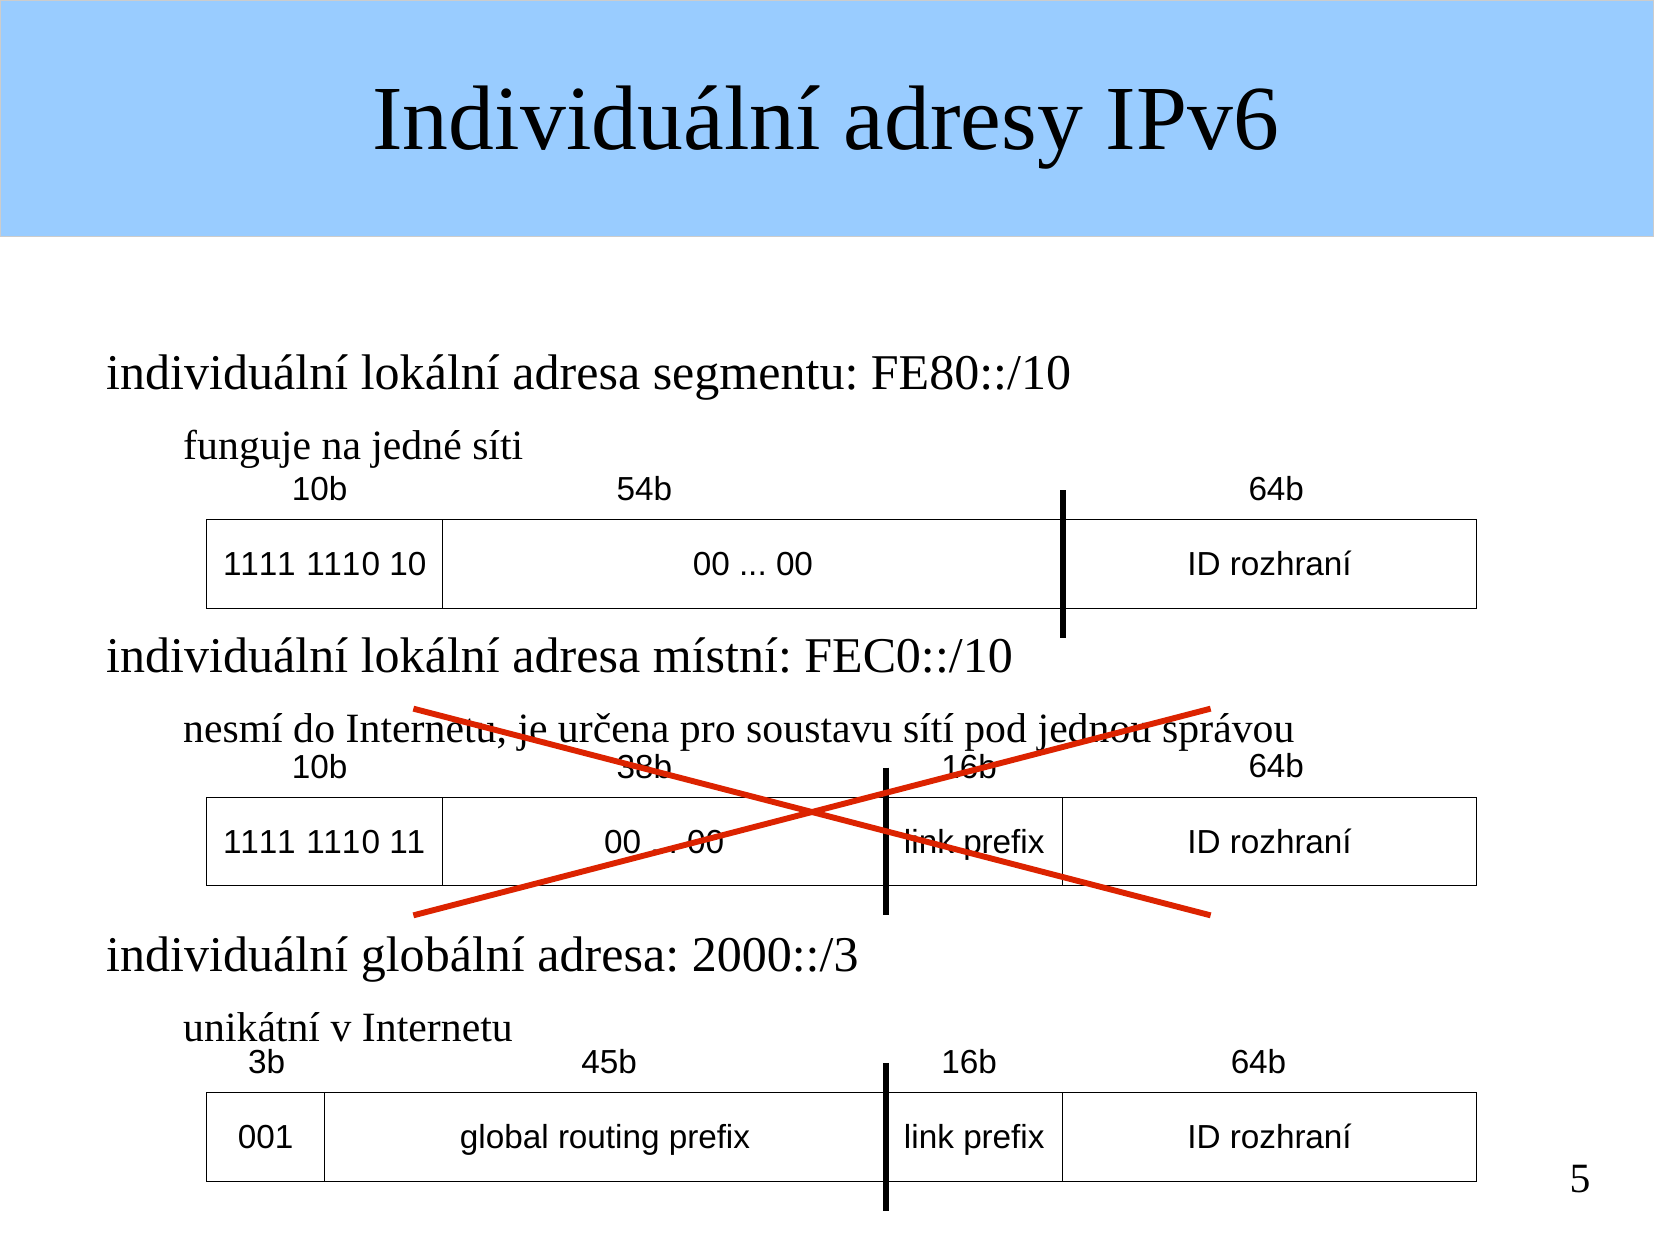

# Individuální adresy IPv6
individuální lokální adresa segmentu: FE80::/10
funguje na jedné síti
64b
10b
54b
1111 1110 10
00 ... 00
ID rozhraní
individuální lokální adresa místní: FEC0::/10
nesmí do Internetu, je určena pro soustavu sítí pod jednou správou
64b
16b
10b
38b
1111 1110 11
00 ... 00
link prefix
ID rozhraní
individuální globální adresa: 2000::/3
unikátní v Internetu
64b
16b
3b
45b
001
global routing prefix
link prefix
ID rozhraní